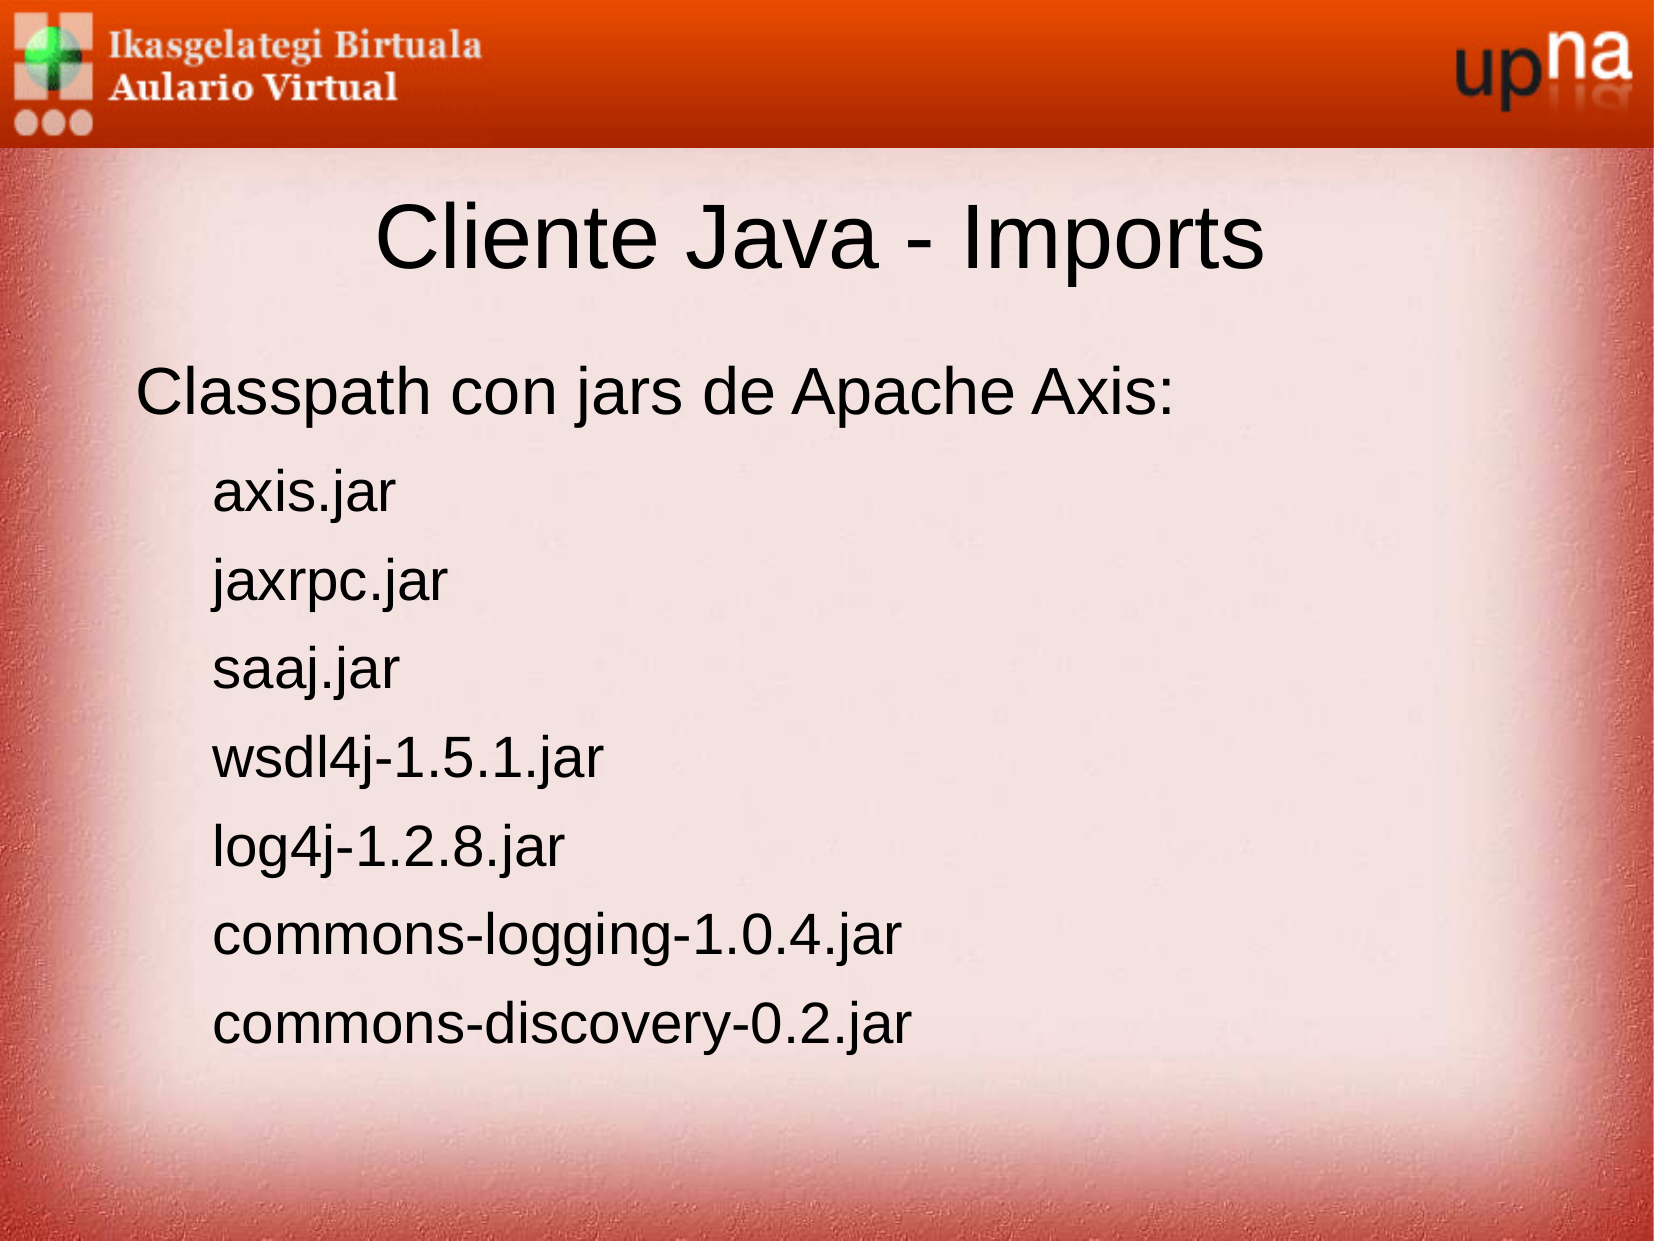

# Cliente Java - Imports
Classpath con jars de Apache Axis:
axis.jar
jaxrpc.jar
saaj.jar
wsdl4j-1.5.1.jar
log4j-1.2.8.jar
commons-logging-1.0.4.jar
commons-discovery-0.2.jar